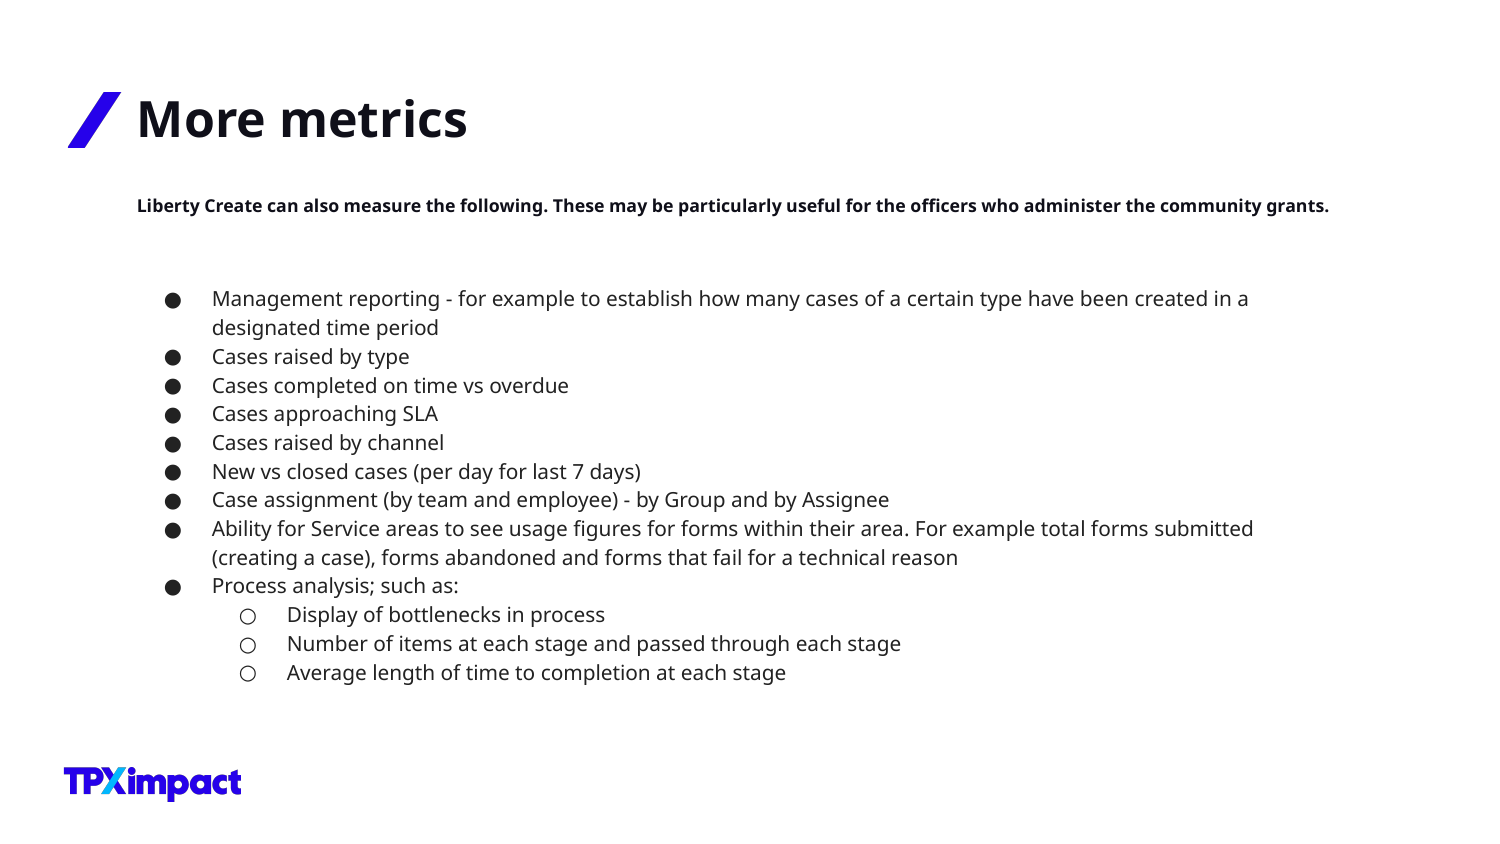

# More metrics
Liberty Create can also measure the following. These may be particularly useful for the officers who administer the community grants.
Management reporting - for example to establish how many cases of a certain type have been created in a designated time period
Cases raised by type
Cases completed on time vs overdue
Cases approaching SLA
Cases raised by channel
New vs closed cases (per day for last 7 days)
Case assignment (by team and employee) - by Group and by Assignee
Ability for Service areas to see usage figures for forms within their area. For example total forms submitted (creating a case), forms abandoned and forms that fail for a technical reason
Process analysis; such as:
Display of bottlenecks in process
Number of items at each stage and passed through each stage
Average length of time to completion at each stage